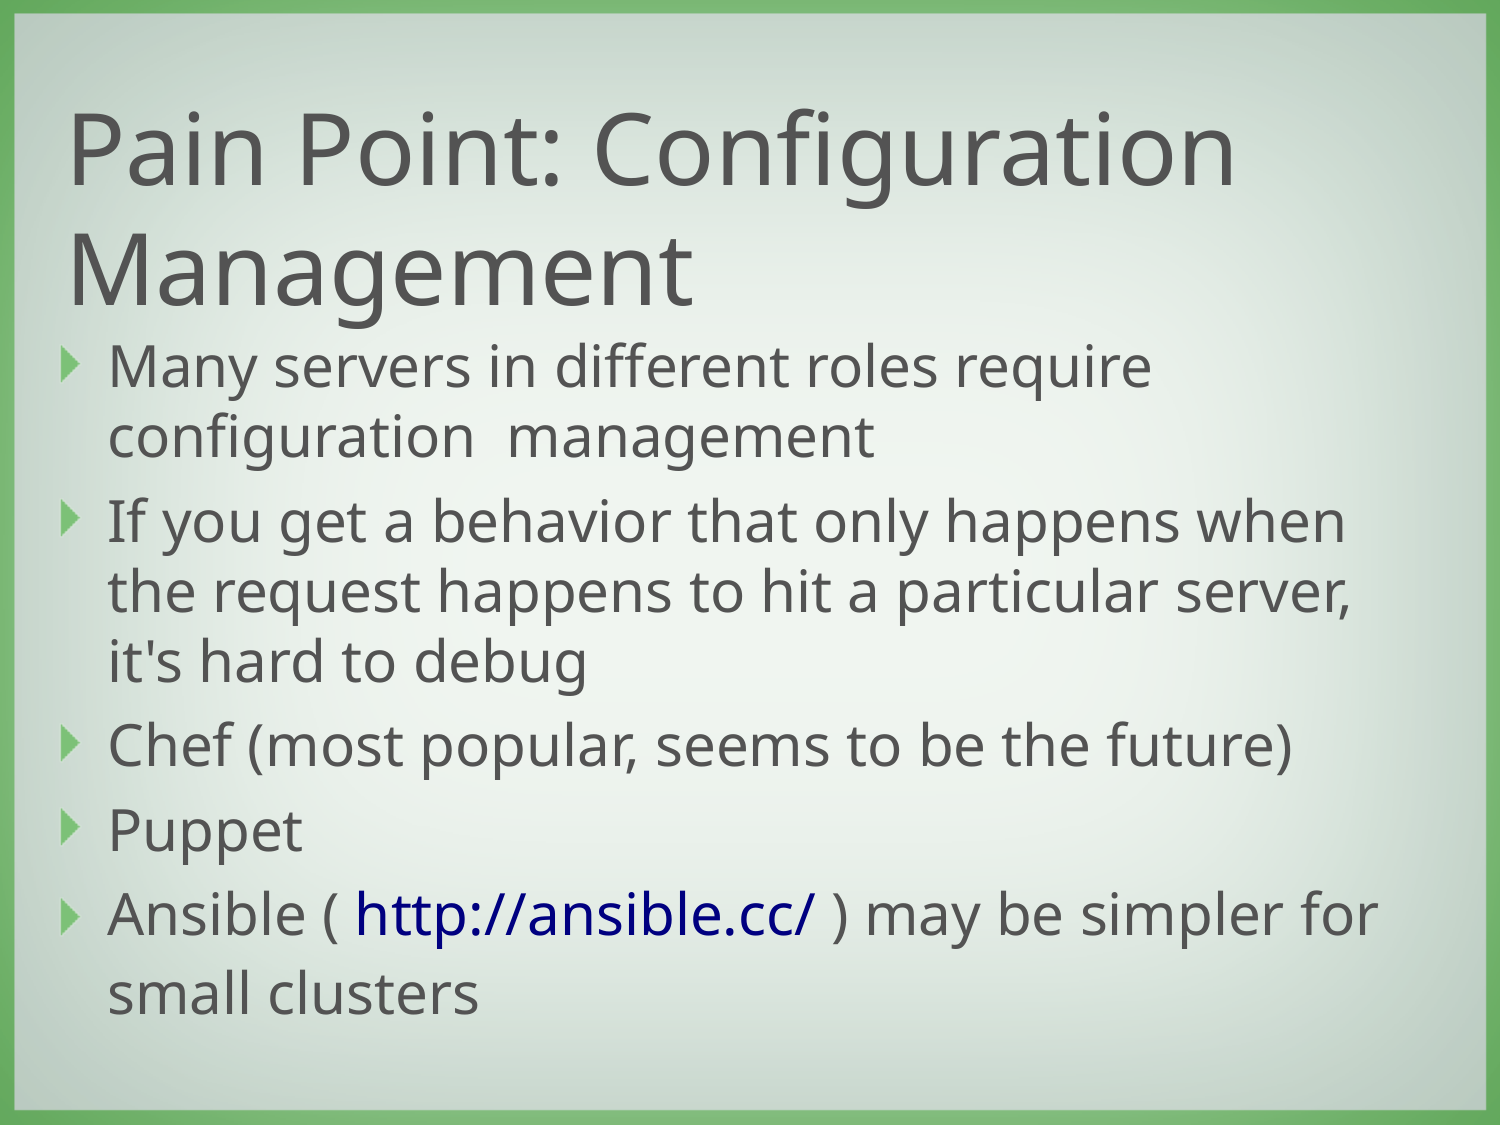

# Pain Point: Configuration Management
Many servers in different roles require configuration management
If you get a behavior that only happens when the request happens to hit a particular server, it's hard to debug
Chef (most popular, seems to be the future)
Puppet
Ansible ( http://ansible.cc/ ) may be simpler for small clusters